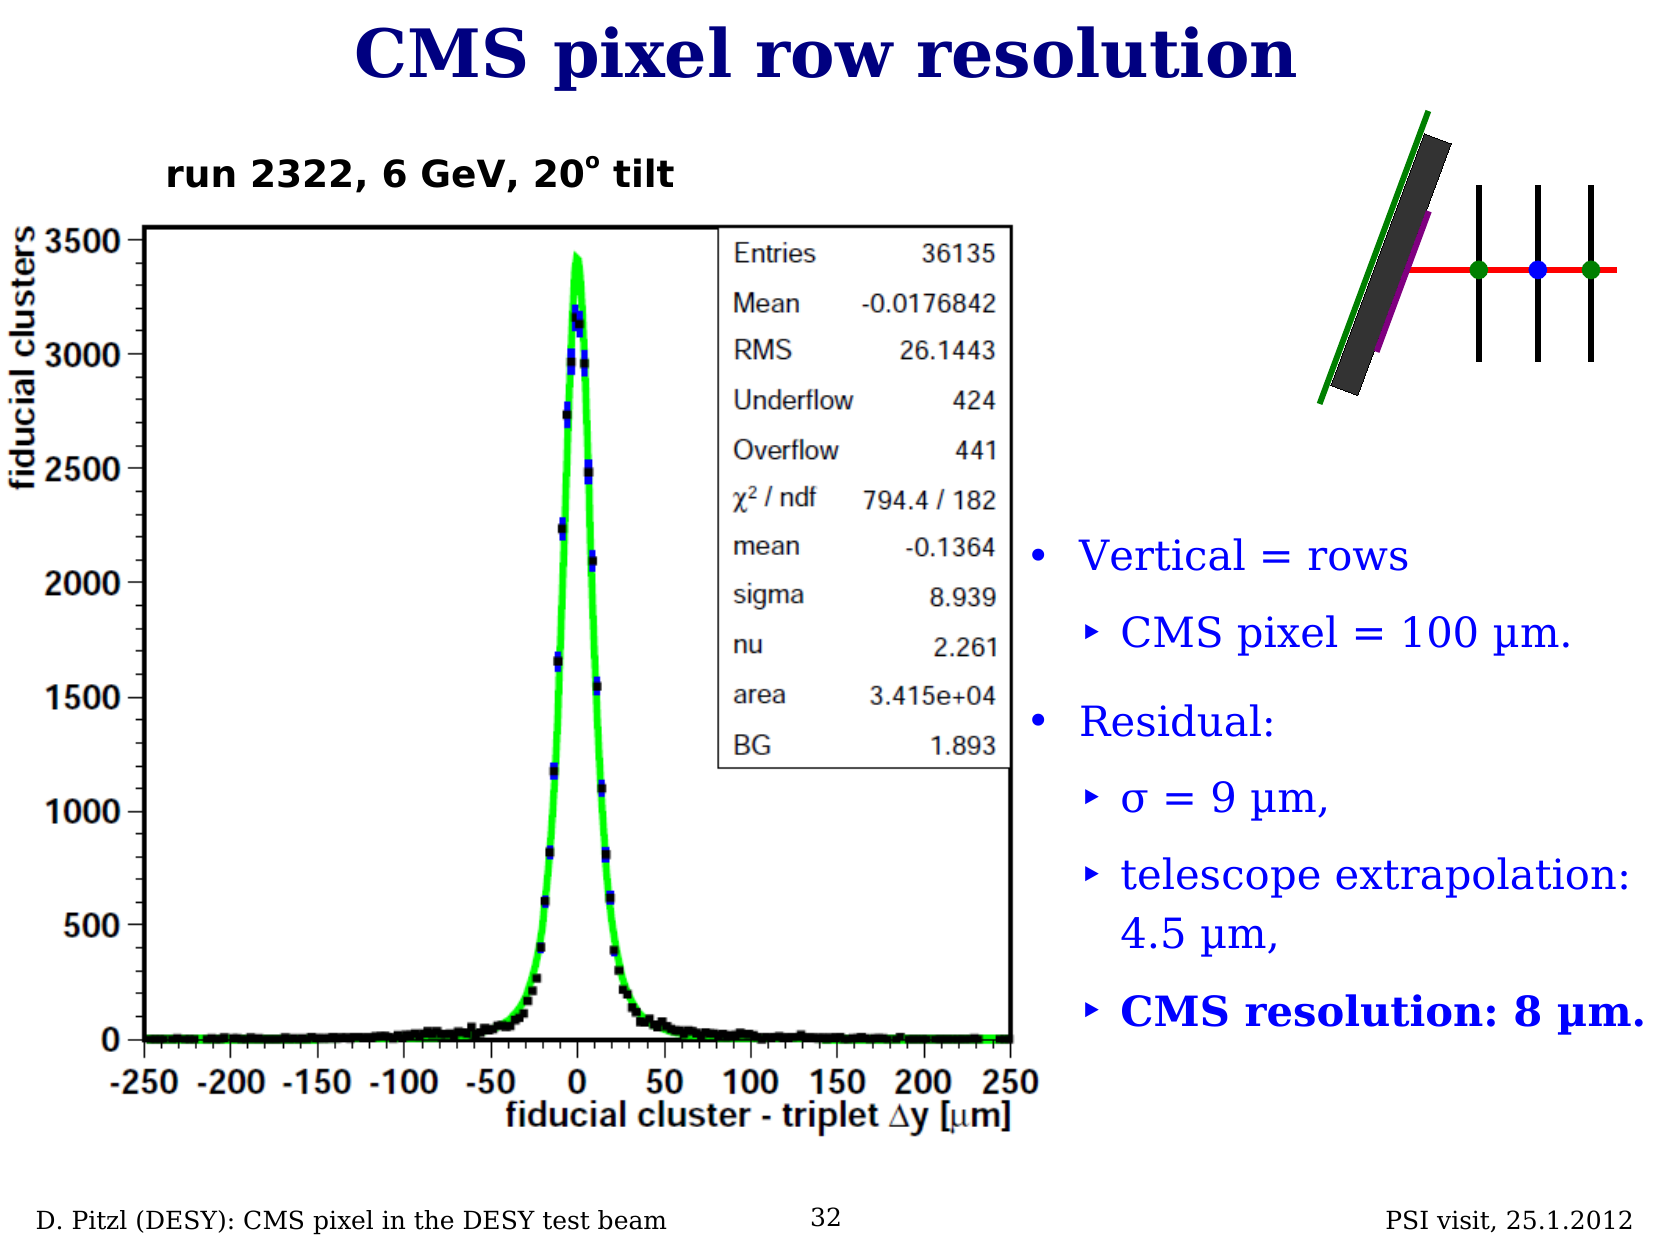

# CMS pixel row resolution
run 2322, 6 GeV, 20o tilt
Vertical = rows
CMS pixel = 100 µm.
Residual:
σ = 9 µm,
telescope extrapolation: 4.5 µm,
CMS resolution: 8 µm.